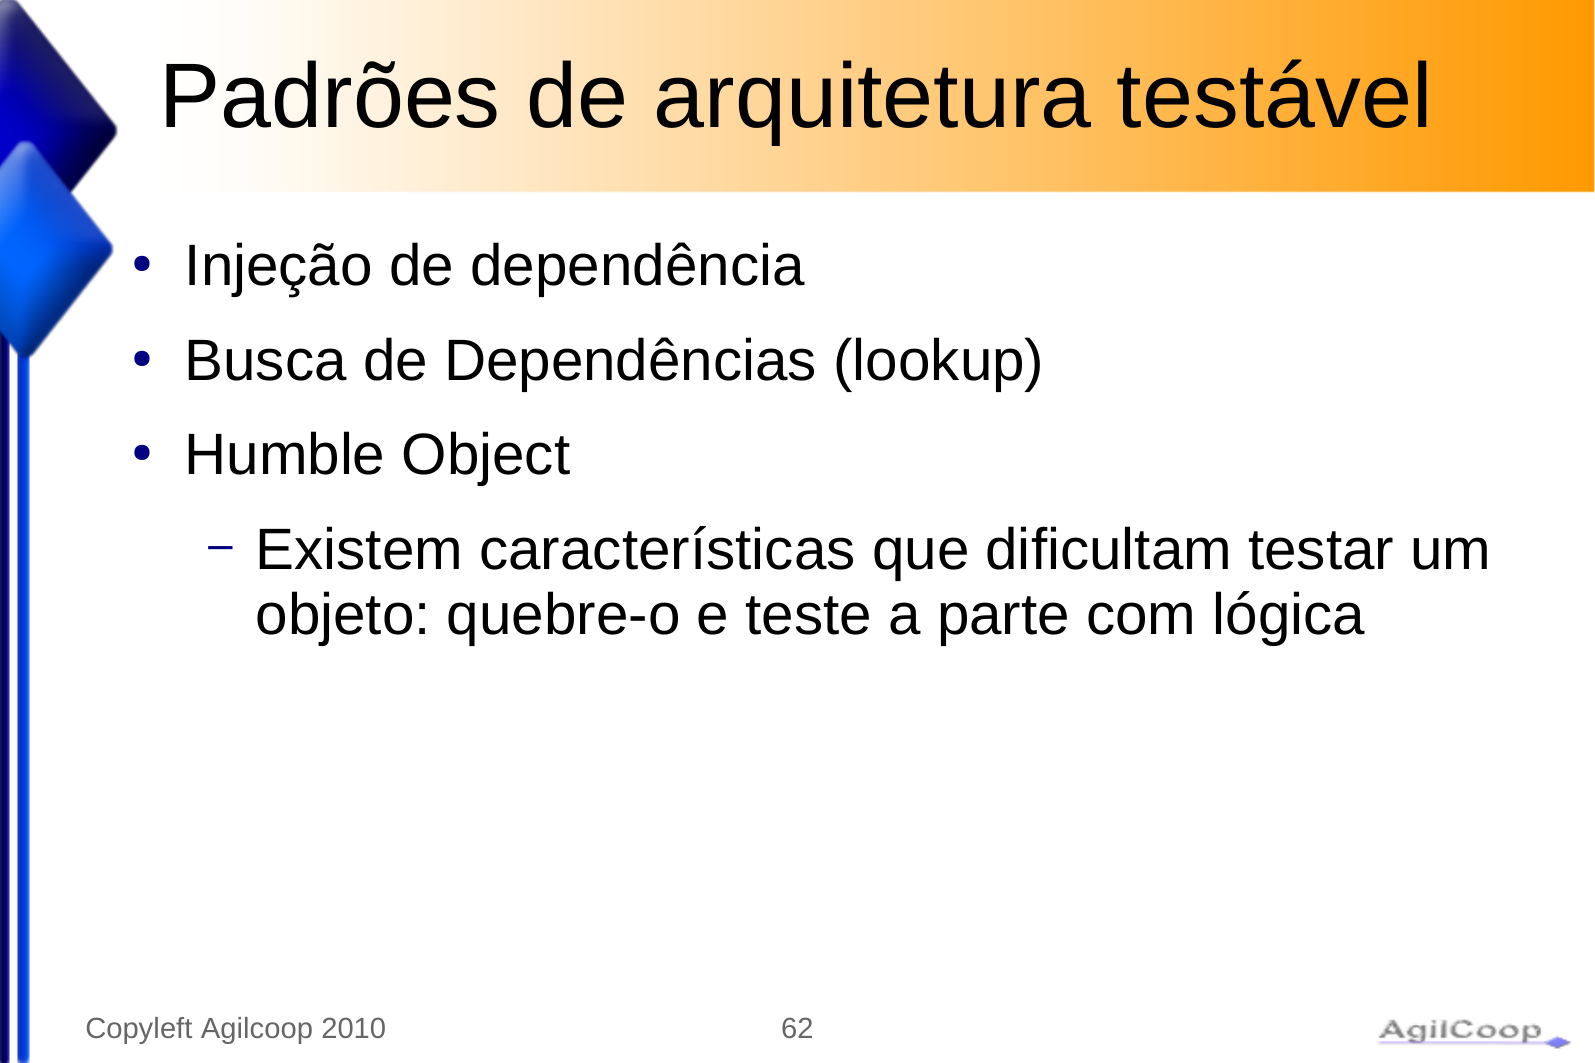

# Padrões de arquitetura testável
Injeção de dependência
Busca de Dependências (lookup)
Humble Object
Existem características que dificultam testar um objeto: quebre-o e teste a parte com lógica
Copyleft Agilcoop 2010
62